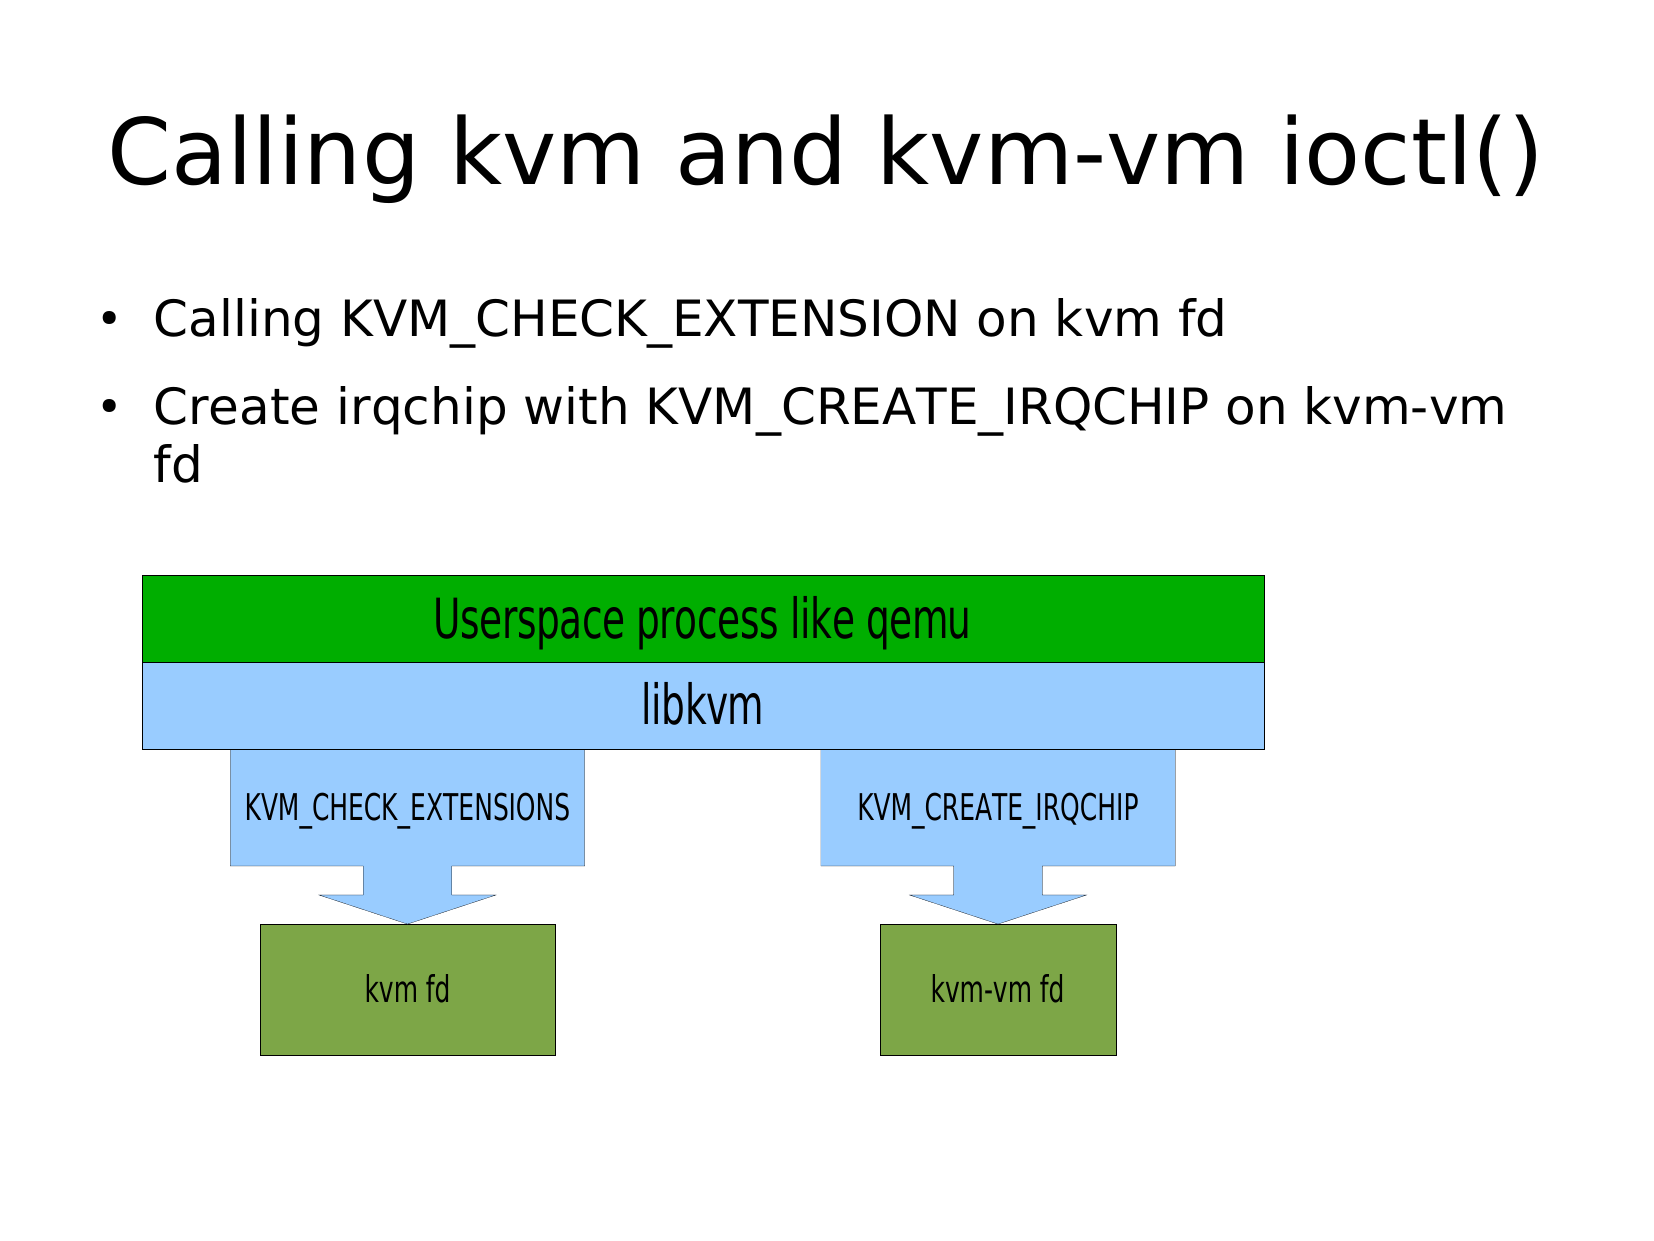

# Calling kvm and kvm-vm ioctl()
Calling KVM_CHECK_EXTENSION on kvm fd
Create irqchip with KVM_CREATE_IRQCHIP on kvm-vm fd